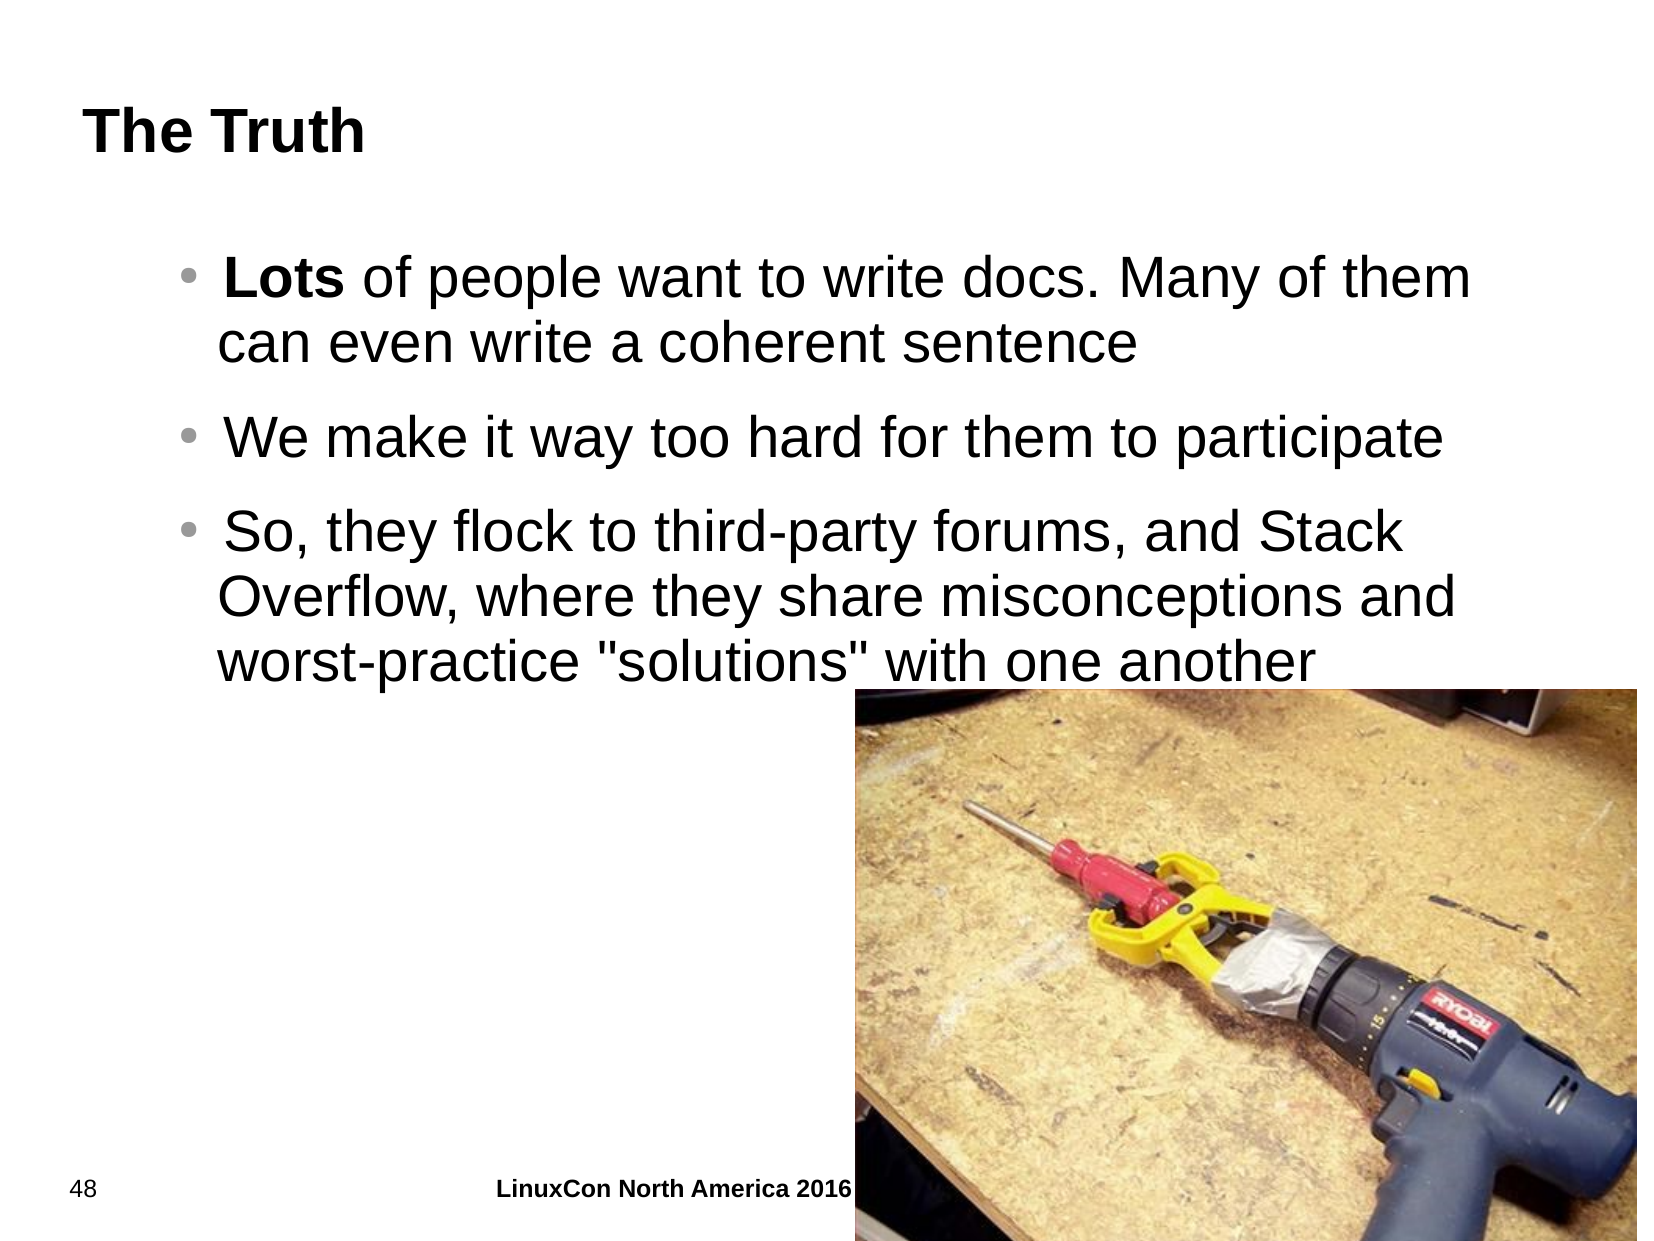

# The Truth
Lots of people want to write docs. Many of them can even write a coherent sentence
We make it way too hard for them to participate
So, they flock to third-party forums, and Stack Overflow, where they share misconceptions and worst-practice "solutions" with one another